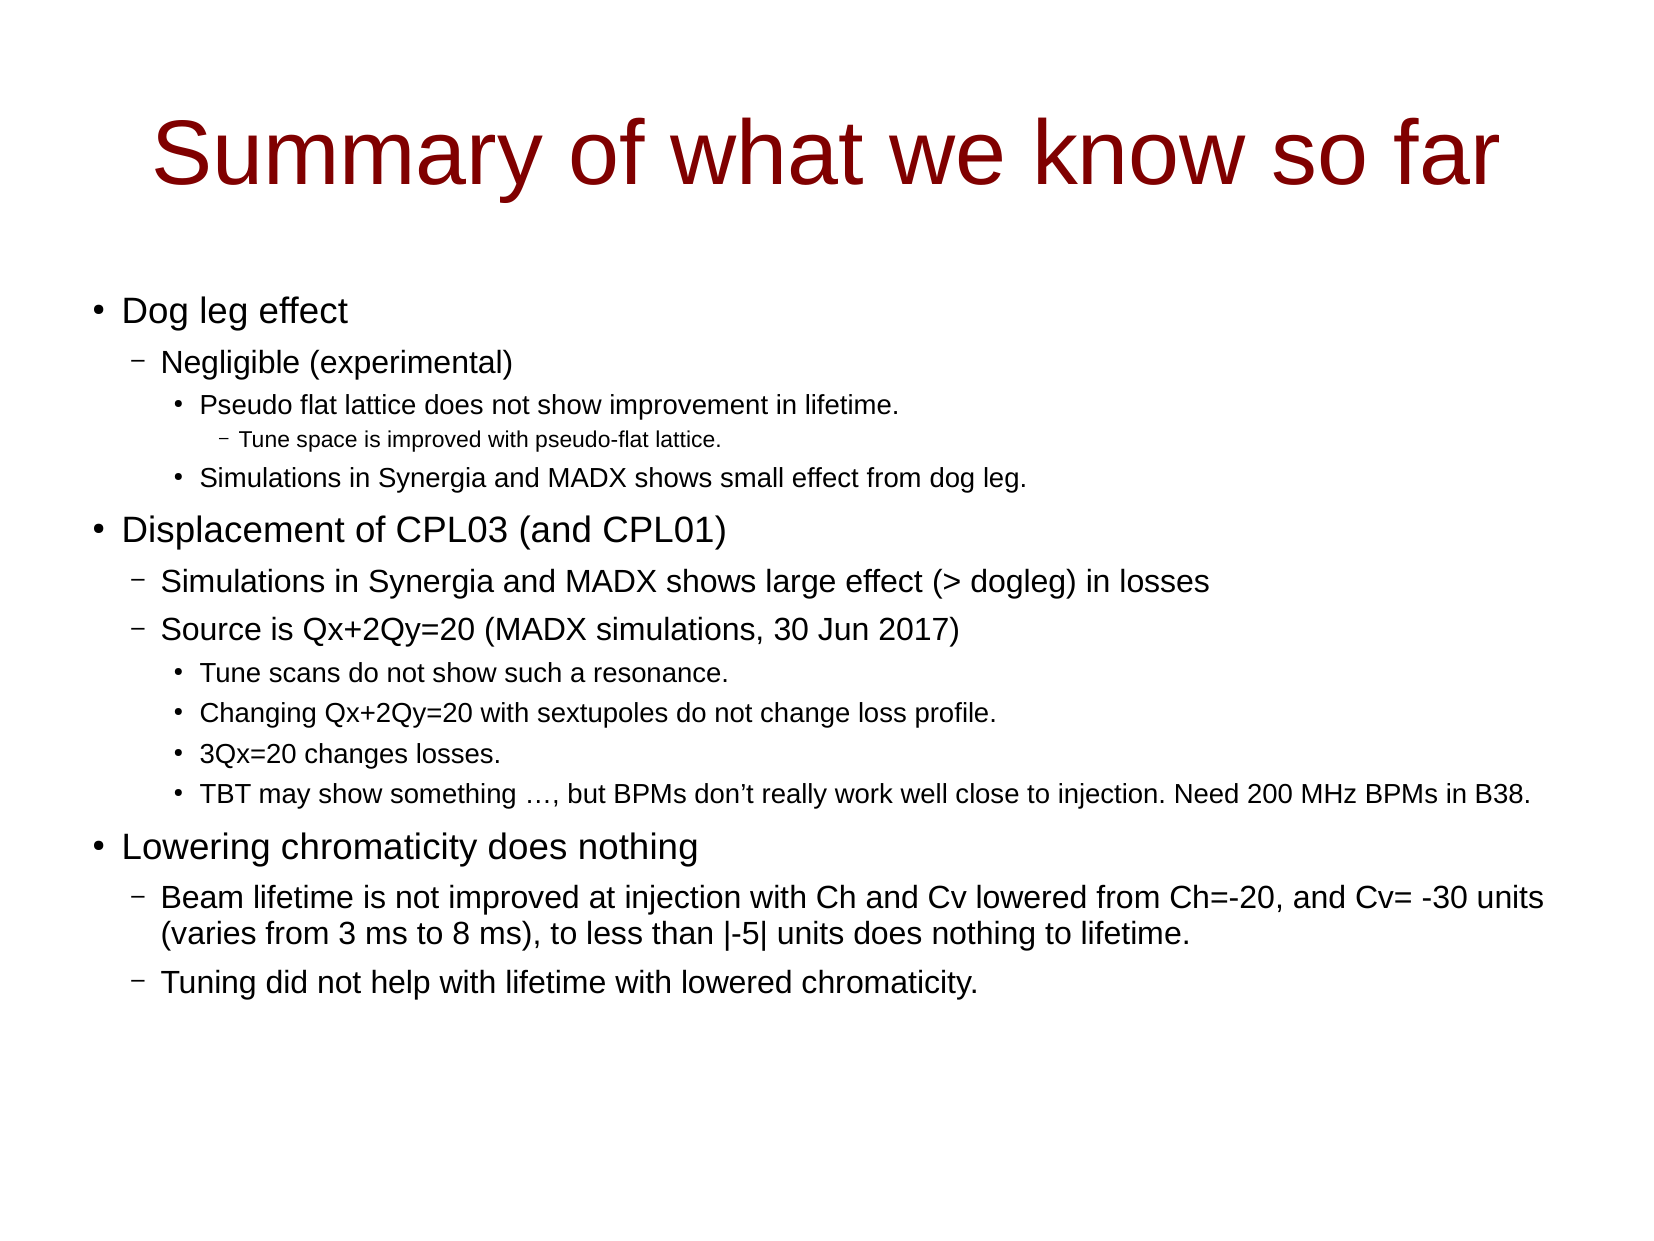

# Summary of what we know so far
Dog leg effect
Negligible (experimental)
Pseudo flat lattice does not show improvement in lifetime.
Tune space is improved with pseudo-flat lattice.
Simulations in Synergia and MADX shows small effect from dog leg.
Displacement of CPL03 (and CPL01)
Simulations in Synergia and MADX shows large effect (> dogleg) in losses
Source is Qx+2Qy=20 (MADX simulations, 30 Jun 2017)
Tune scans do not show such a resonance.
Changing Qx+2Qy=20 with sextupoles do not change loss profile.
3Qx=20 changes losses.
TBT may show something …, but BPMs don’t really work well close to injection. Need 200 MHz BPMs in B38.
Lowering chromaticity does nothing
Beam lifetime is not improved at injection with Ch and Cv lowered from Ch=-20, and Cv= -30 units (varies from 3 ms to 8 ms), to less than |-5| units does nothing to lifetime.
Tuning did not help with lifetime with lowered chromaticity.